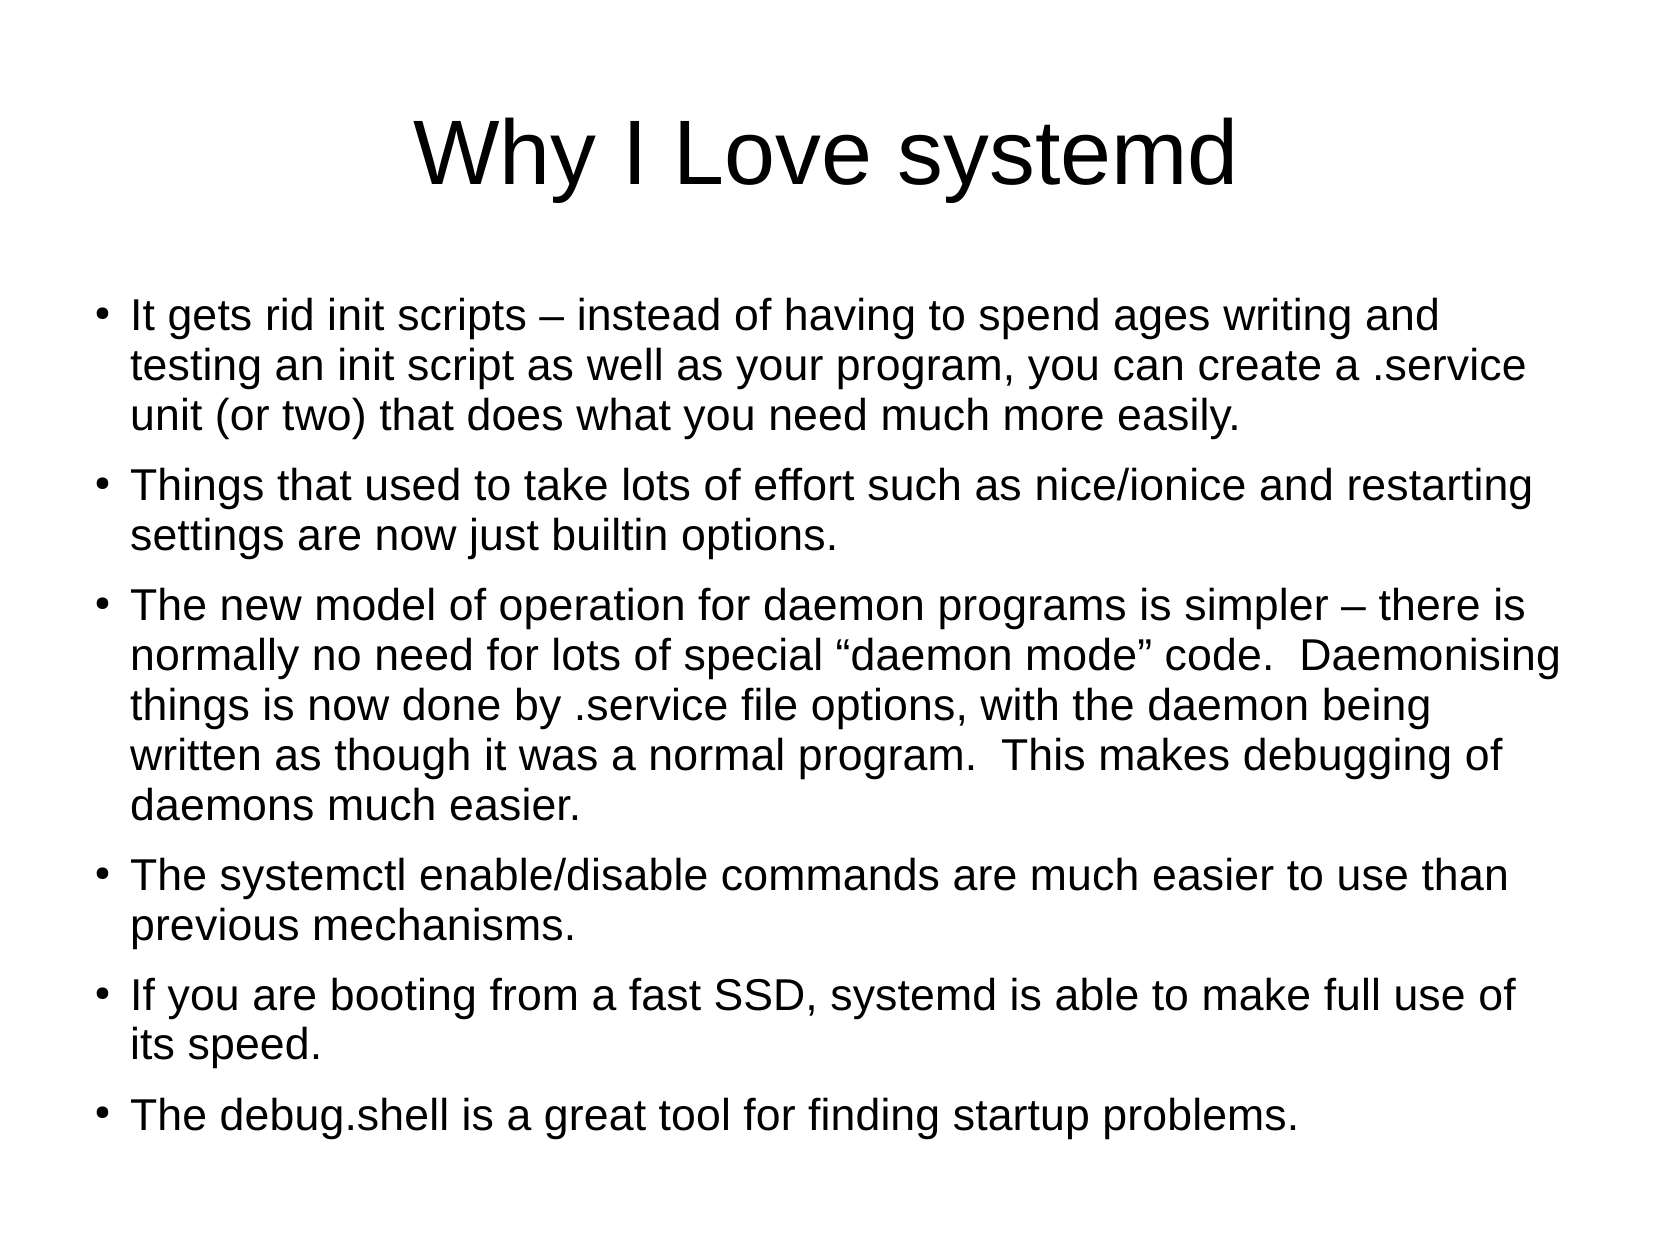

# Why I Love systemd
It gets rid init scripts – instead of having to spend ages writing and testing an init script as well as your program, you can create a .service unit (or two) that does what you need much more easily.
Things that used to take lots of effort such as nice/ionice and restarting settings are now just builtin options.
The new model of operation for daemon programs is simpler – there is normally no need for lots of special “daemon mode” code. Daemonising things is now done by .service file options, with the daemon being written as though it was a normal program. This makes debugging of daemons much easier.
The systemctl enable/disable commands are much easier to use than previous mechanisms.
If you are booting from a fast SSD, systemd is able to make full use of its speed.
The debug.shell is a great tool for finding startup problems.